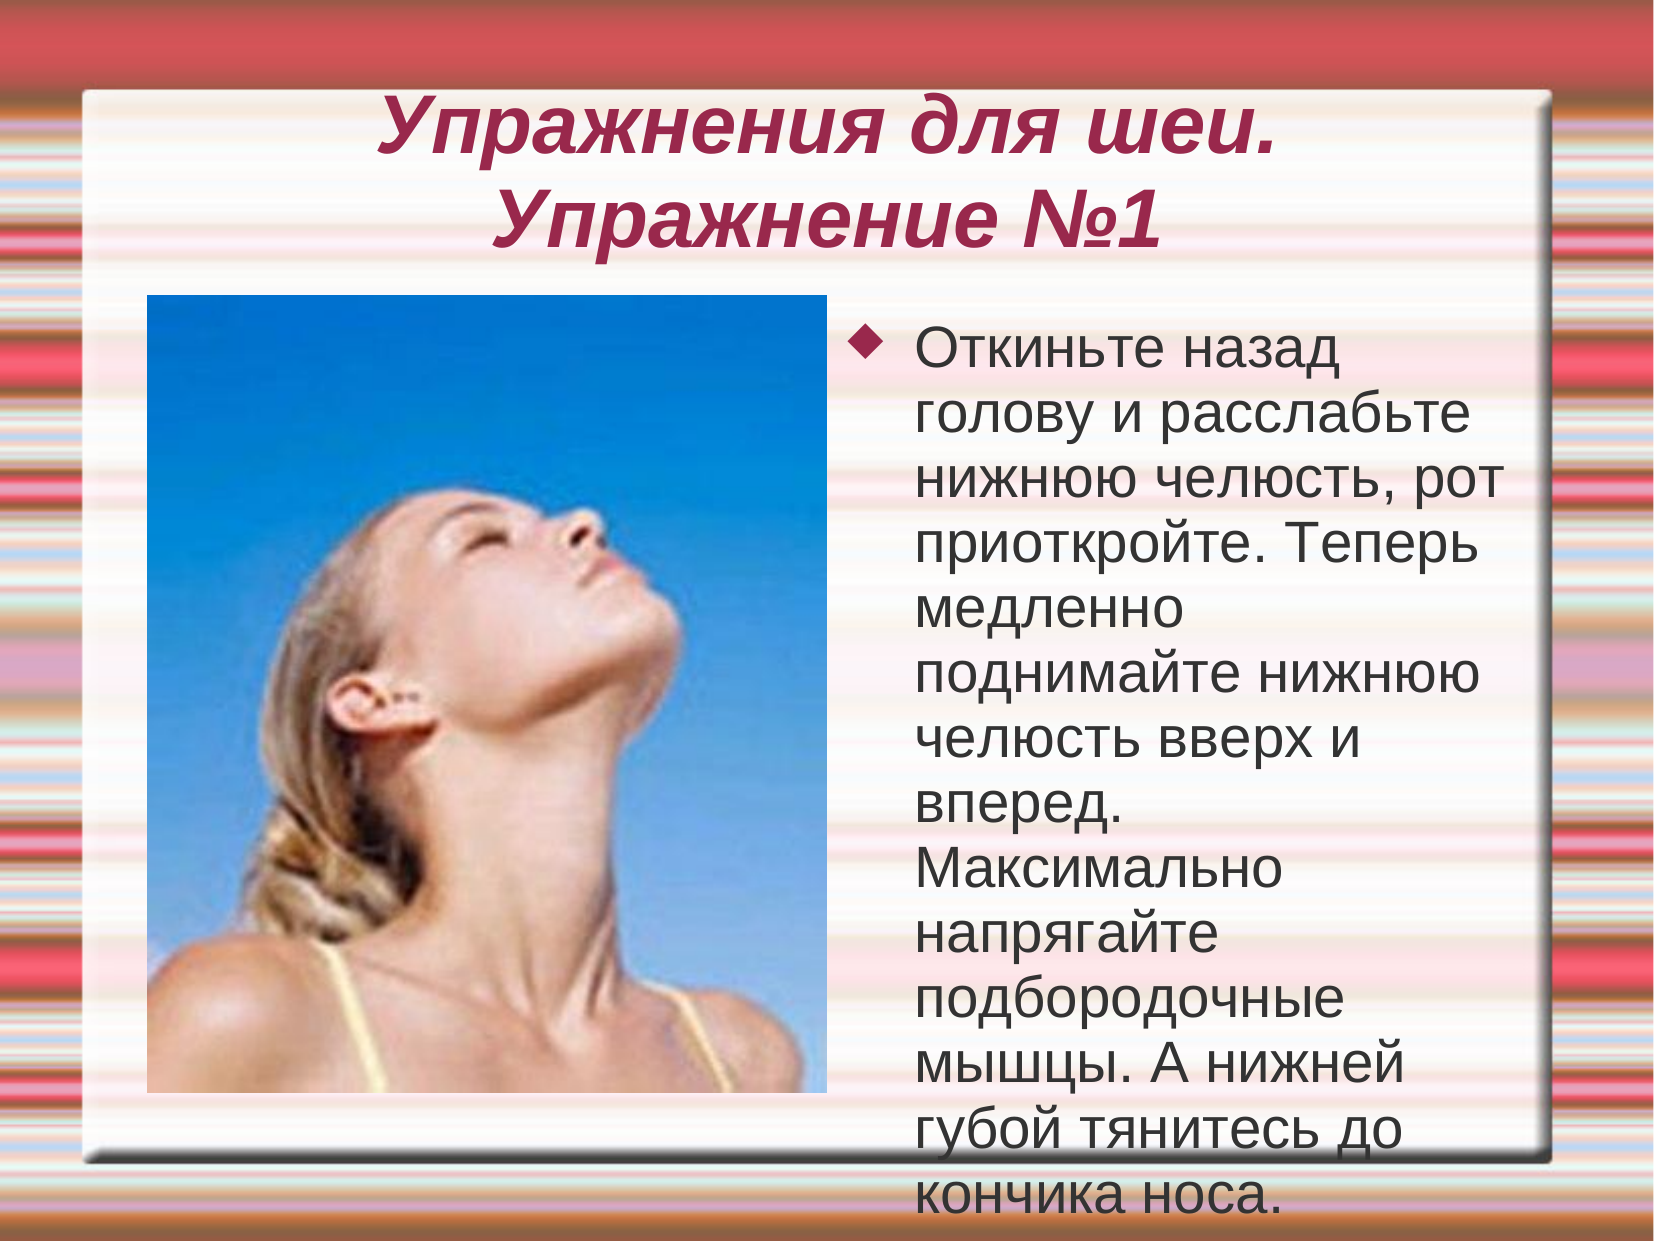

# Упражнения для шеи. Упражнение №1
Откиньте назад голову и расслабьте нижнюю челюсть, рот приоткройте. Теперь медленно поднимайте нижнюю челюсть вверх и вперед. Максимально напрягайте подбородочные мышцы. А нижней губой тянитесь до кончика носа.